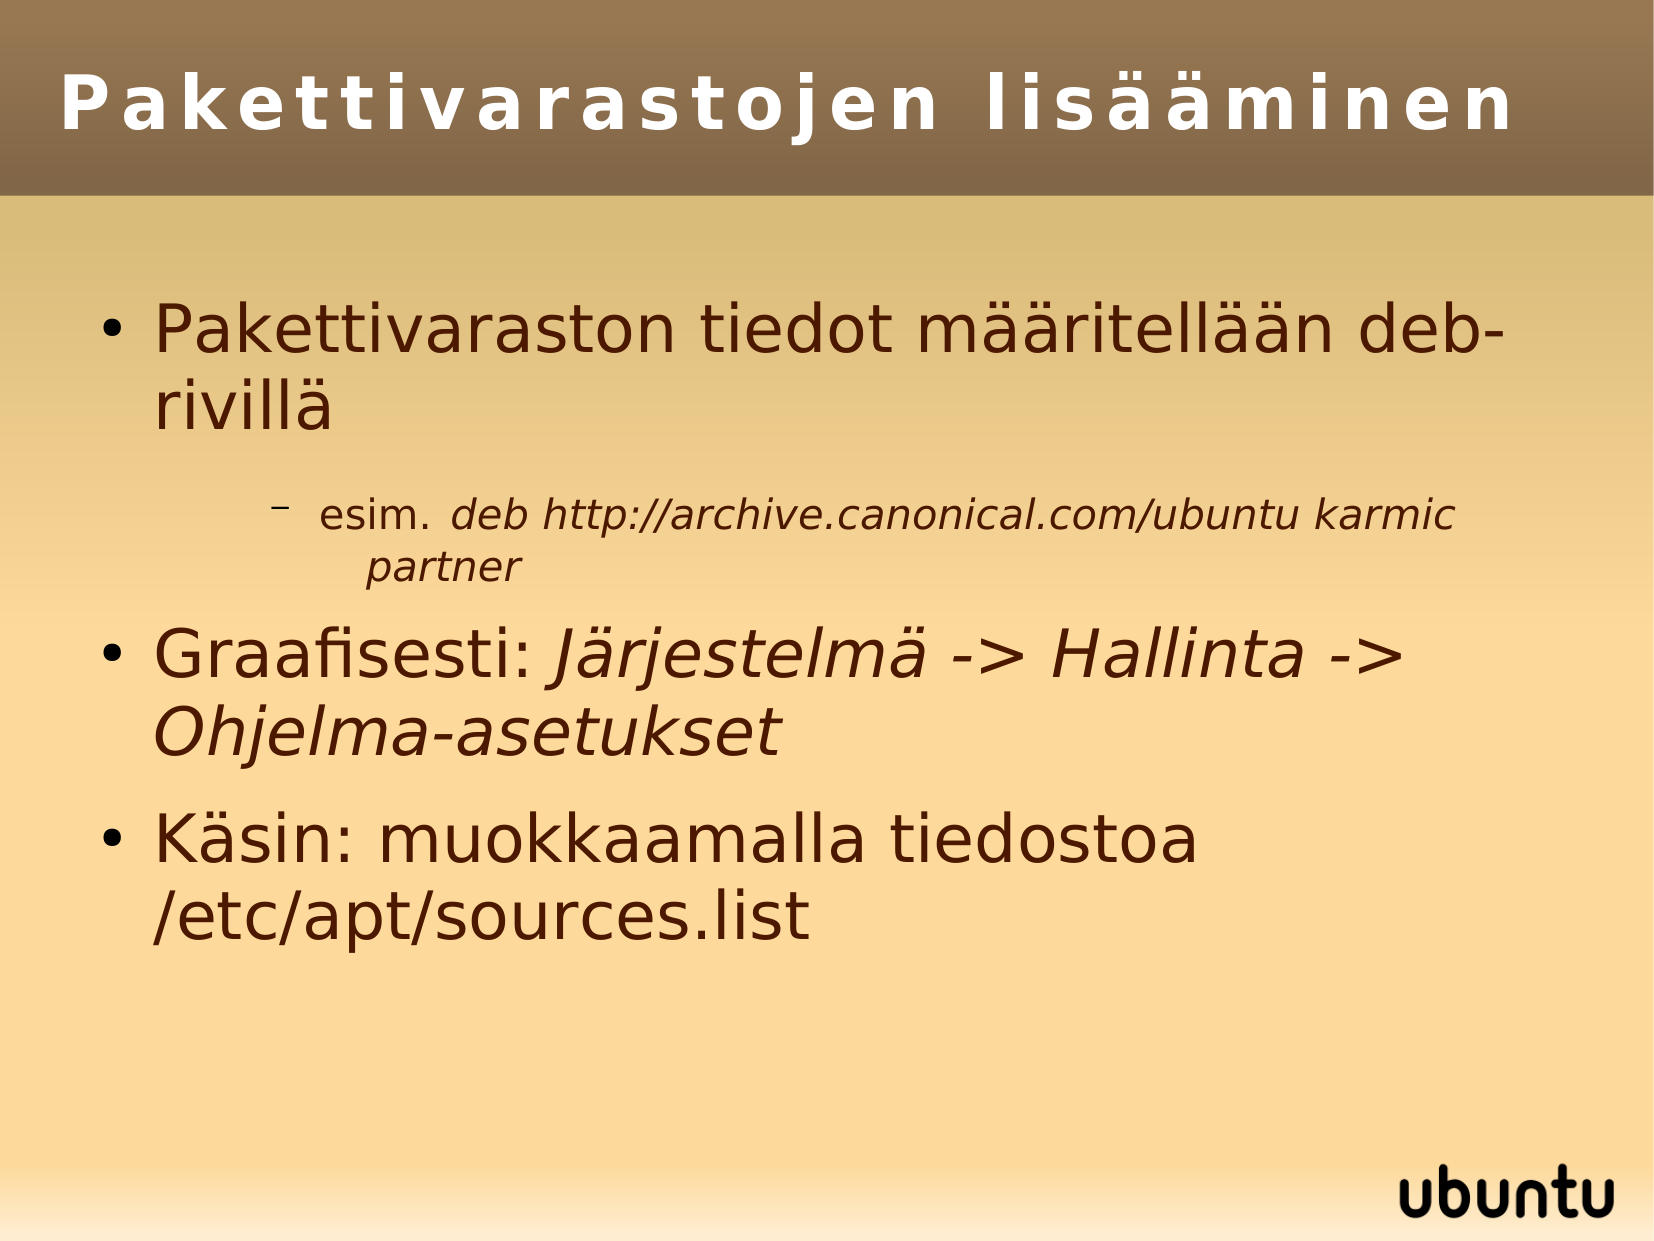

# Pakettivarastojen lisääminen
Pakettivaraston tiedot määritellään deb-rivillä
esim. deb http://archive.canonical.com/ubuntu karmic partner
Graafisesti: Järjestelmä -> Hallinta -> Ohjelma-asetukset
Käsin: muokkaamalla tiedostoa /etc/apt/sources.list